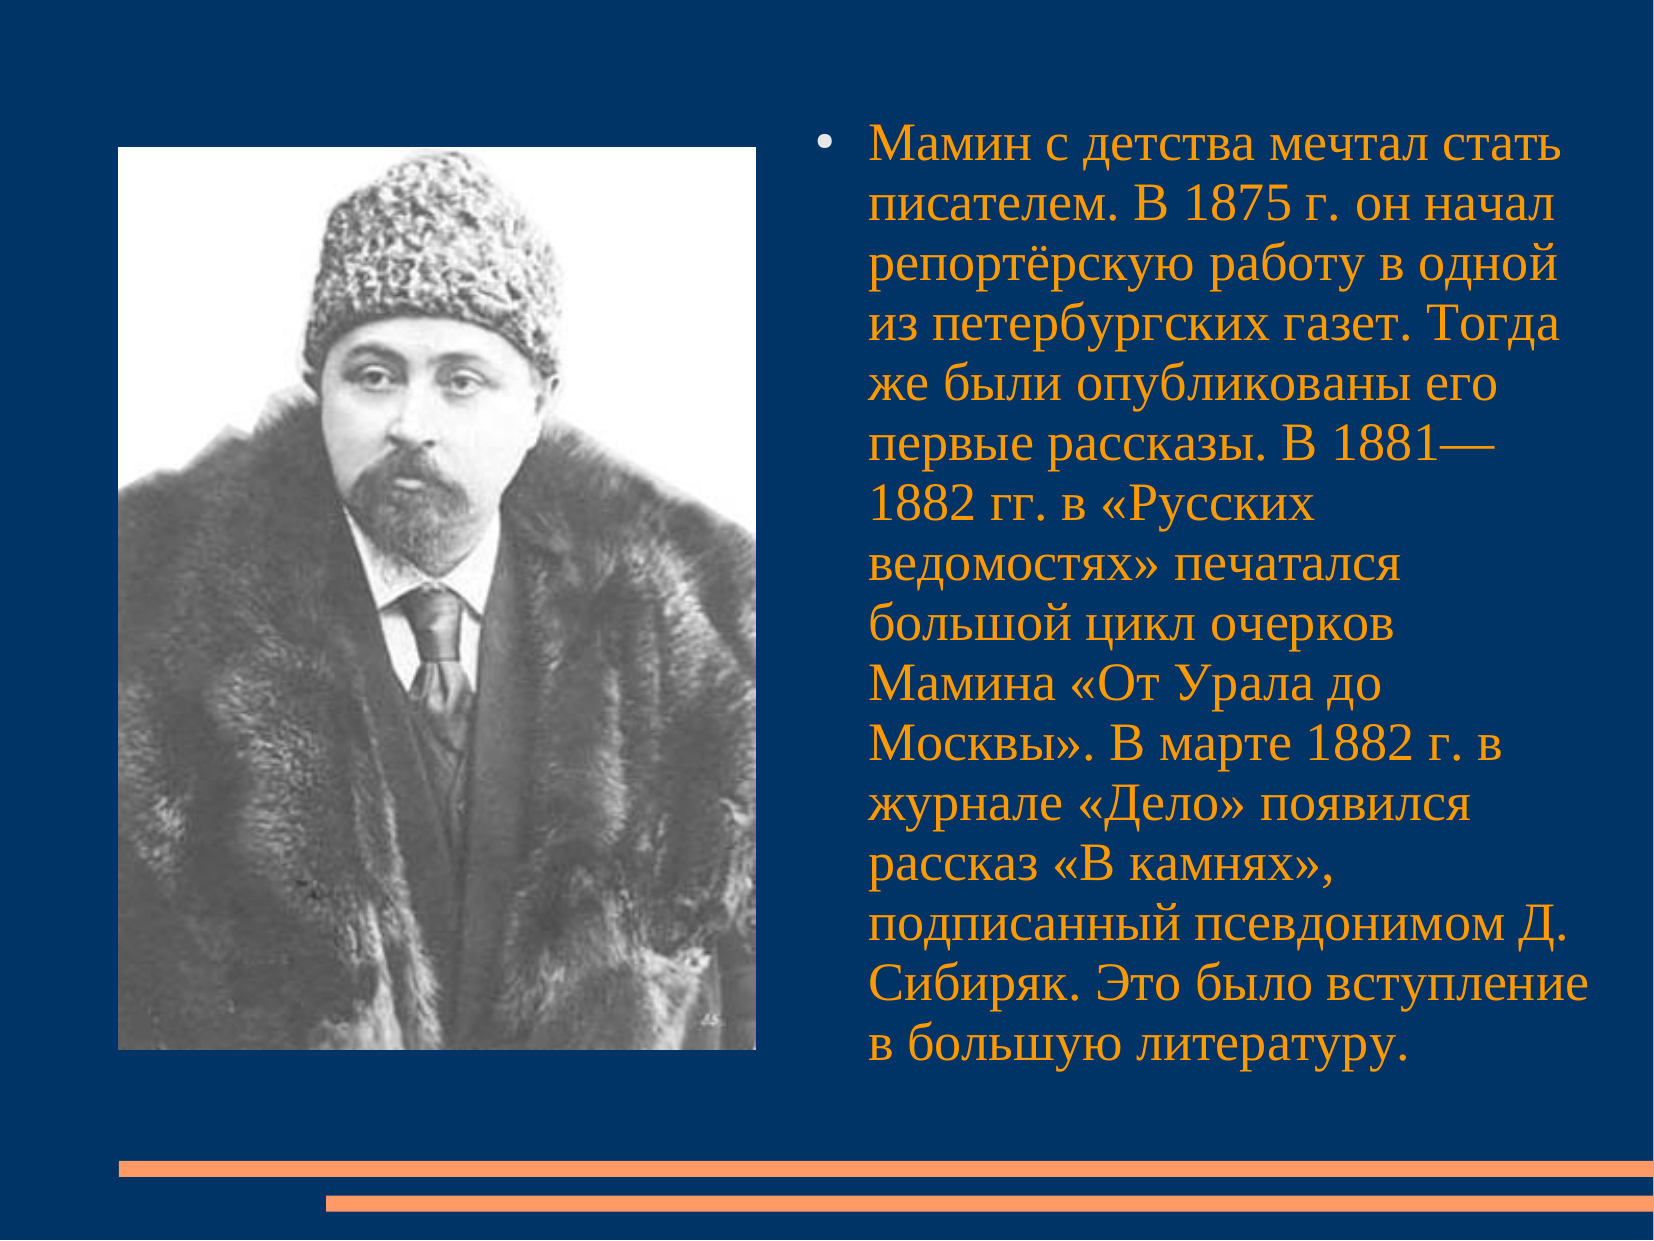

# Мамин с детства мечтал стать писателем. В 1875 г. он начал репортёрскую работу в одной из петербургских газет. Тогда же были опубликованы его первые рассказы. В 1881—1882 гг. в «Русских ведомостях» печатался большой цикл очерков Мамина «От Урала до Москвы». В марте 1882 г. в журнале «Дело» появился рассказ «В камнях», подписанный псевдонимом Д. Сибиряк. Это было вступление в большую литературу.